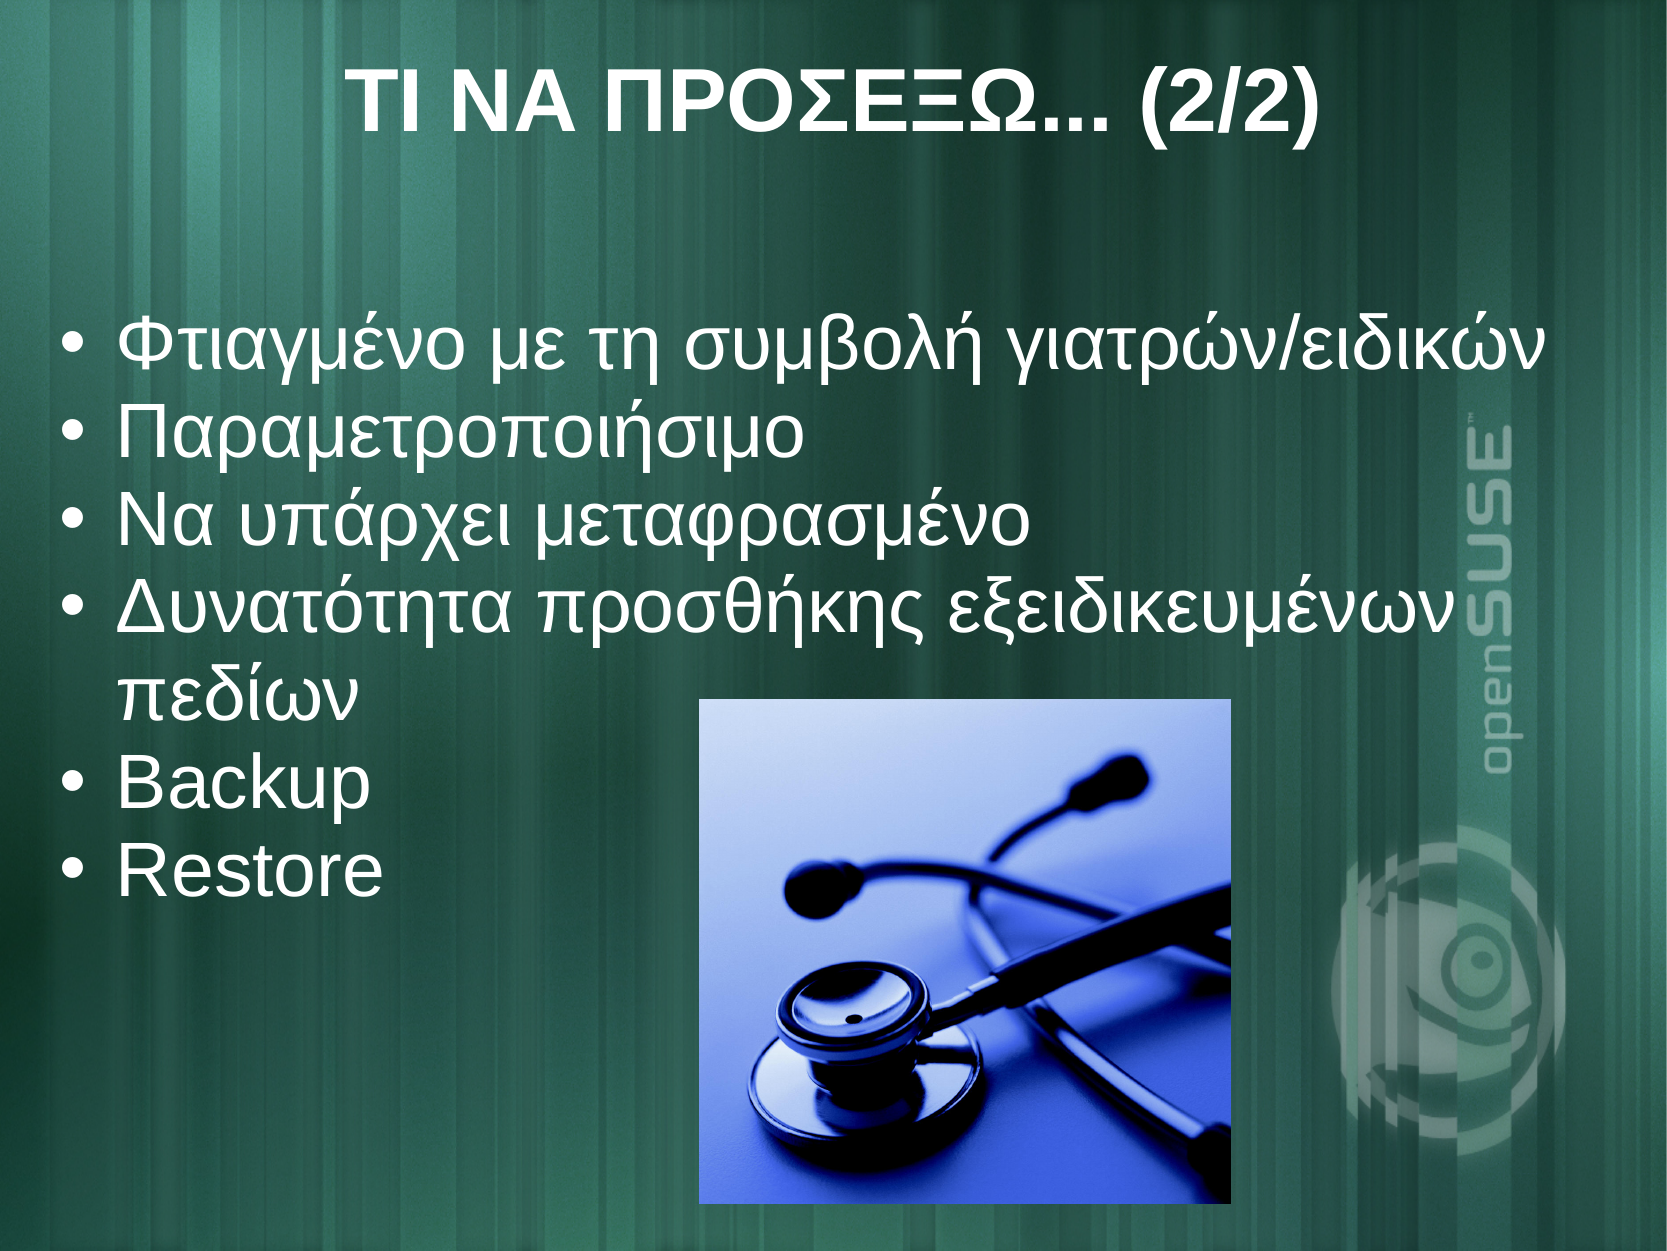

# ΤΙ ΝΑ ΠΡΟΣΕΞΩ... (2/2)
Φτιαγμένο με τη συμβολή γιατρών/ειδικών
Παραμετροποιήσιμο
Να υπάρχει μεταφρασμένο
Δυνατότητα προσθήκης εξειδικευμένων πεδίων
Backup
Restore